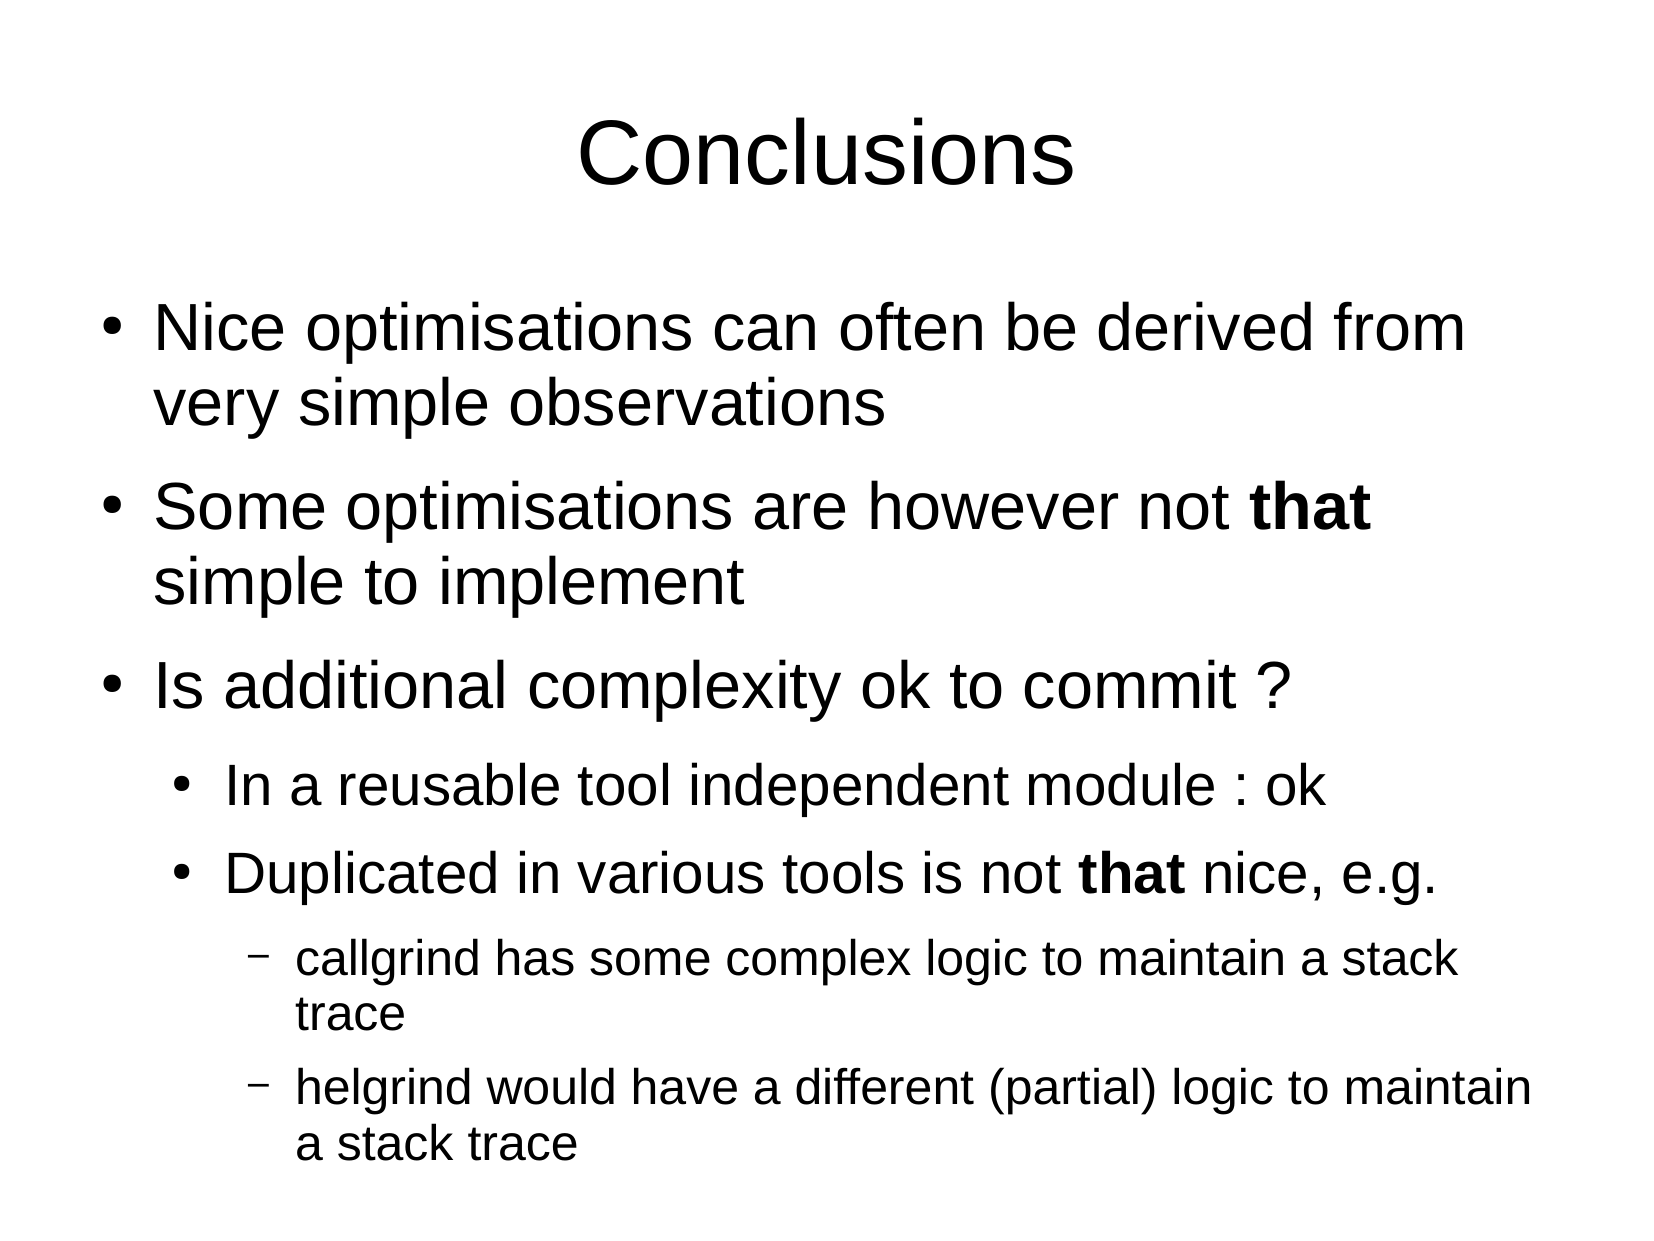

# Conclusions
Nice optimisations can often be derived from very simple observations
Some optimisations are however not that simple to implement
Is additional complexity ok to commit ?
In a reusable tool independent module : ok
Duplicated in various tools is not that nice, e.g.
callgrind has some complex logic to maintain a stack trace
helgrind would have a different (partial) logic to maintain a stack trace